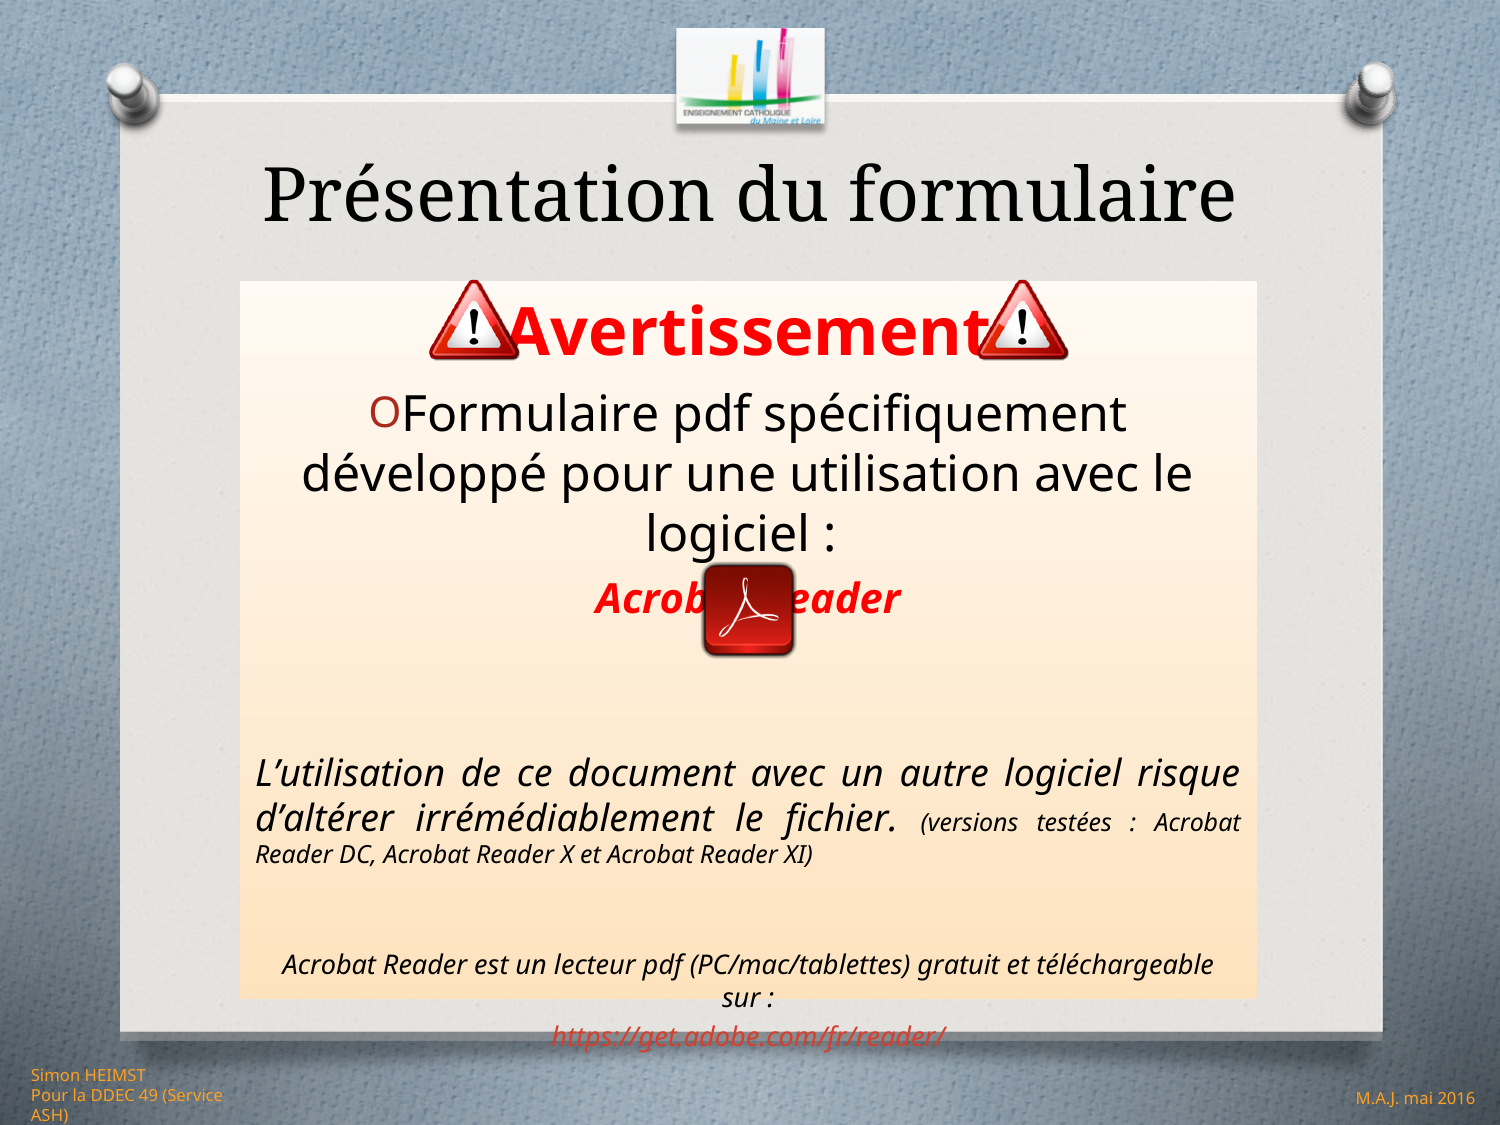

# Présentation du formulaire
Avertissement
Formulaire pdf spécifiquement développé pour une utilisation avec le logiciel :
Acrobat Reader
L’utilisation de ce document avec un autre logiciel risque d’altérer irrémédiablement le fichier. (versions testées : Acrobat Reader DC, Acrobat Reader X et Acrobat Reader XI)
Acrobat Reader est un lecteur pdf (PC/mac/tablettes) gratuit et téléchargeable sur :
https://get.adobe.com/fr/reader/
Simon HEIMST
Pour la DDEC 49 (Service ASH)
M.A.J. mai 2016